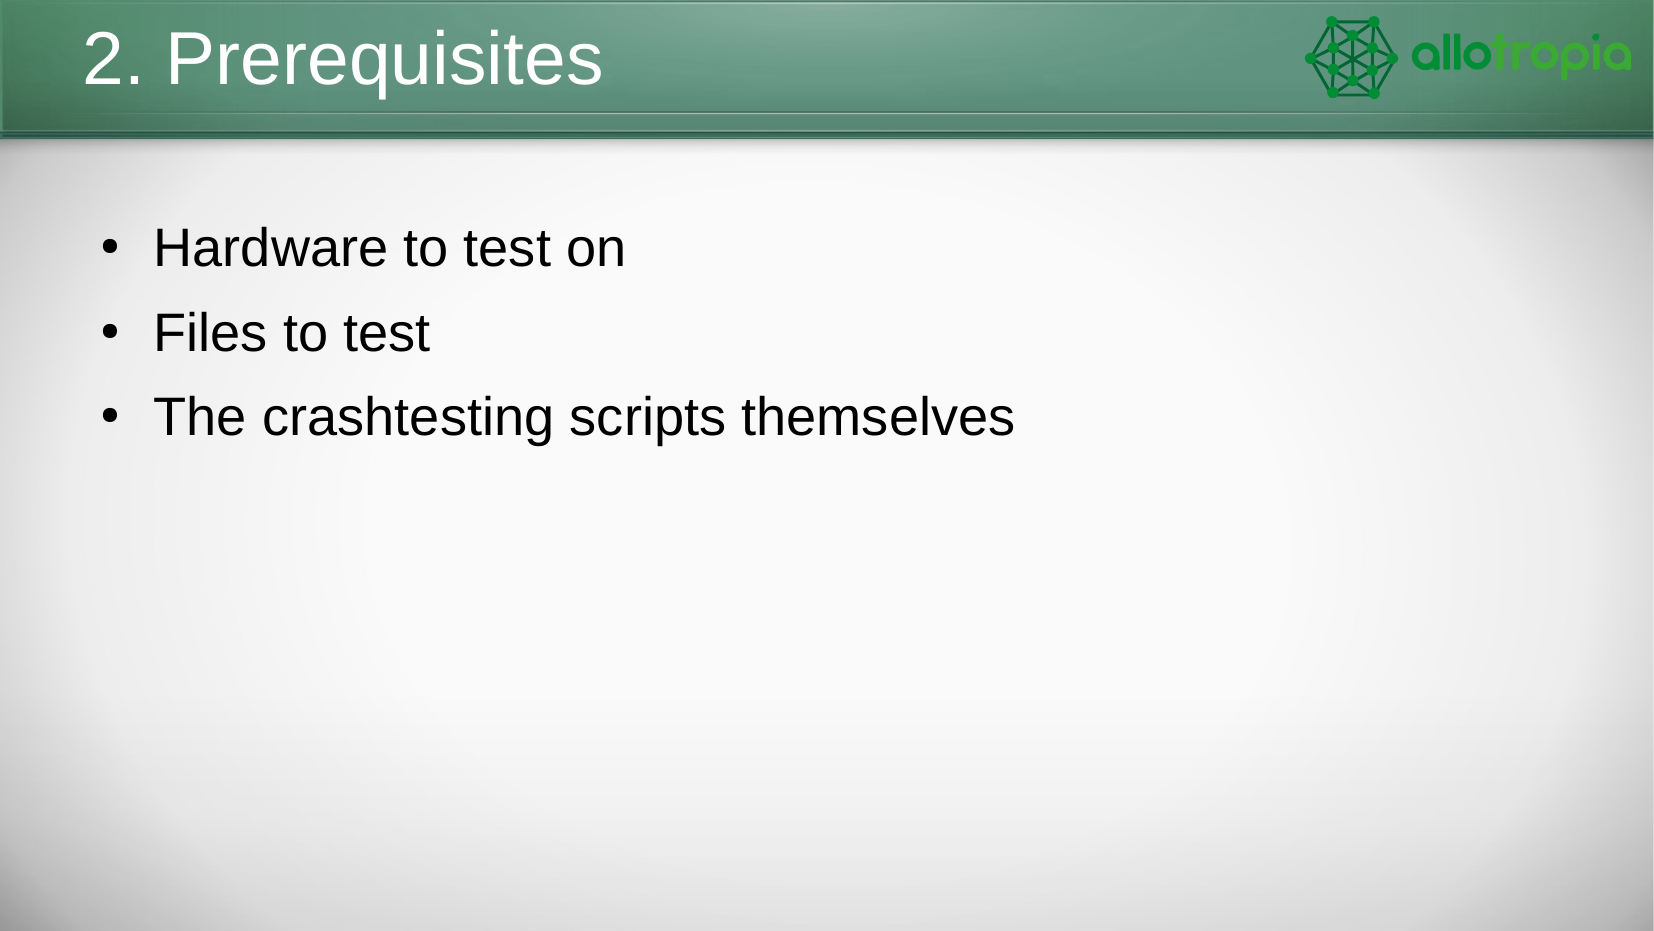

# 2. Prerequisites
Hardware to test on
Files to test
The crashtesting scripts themselves